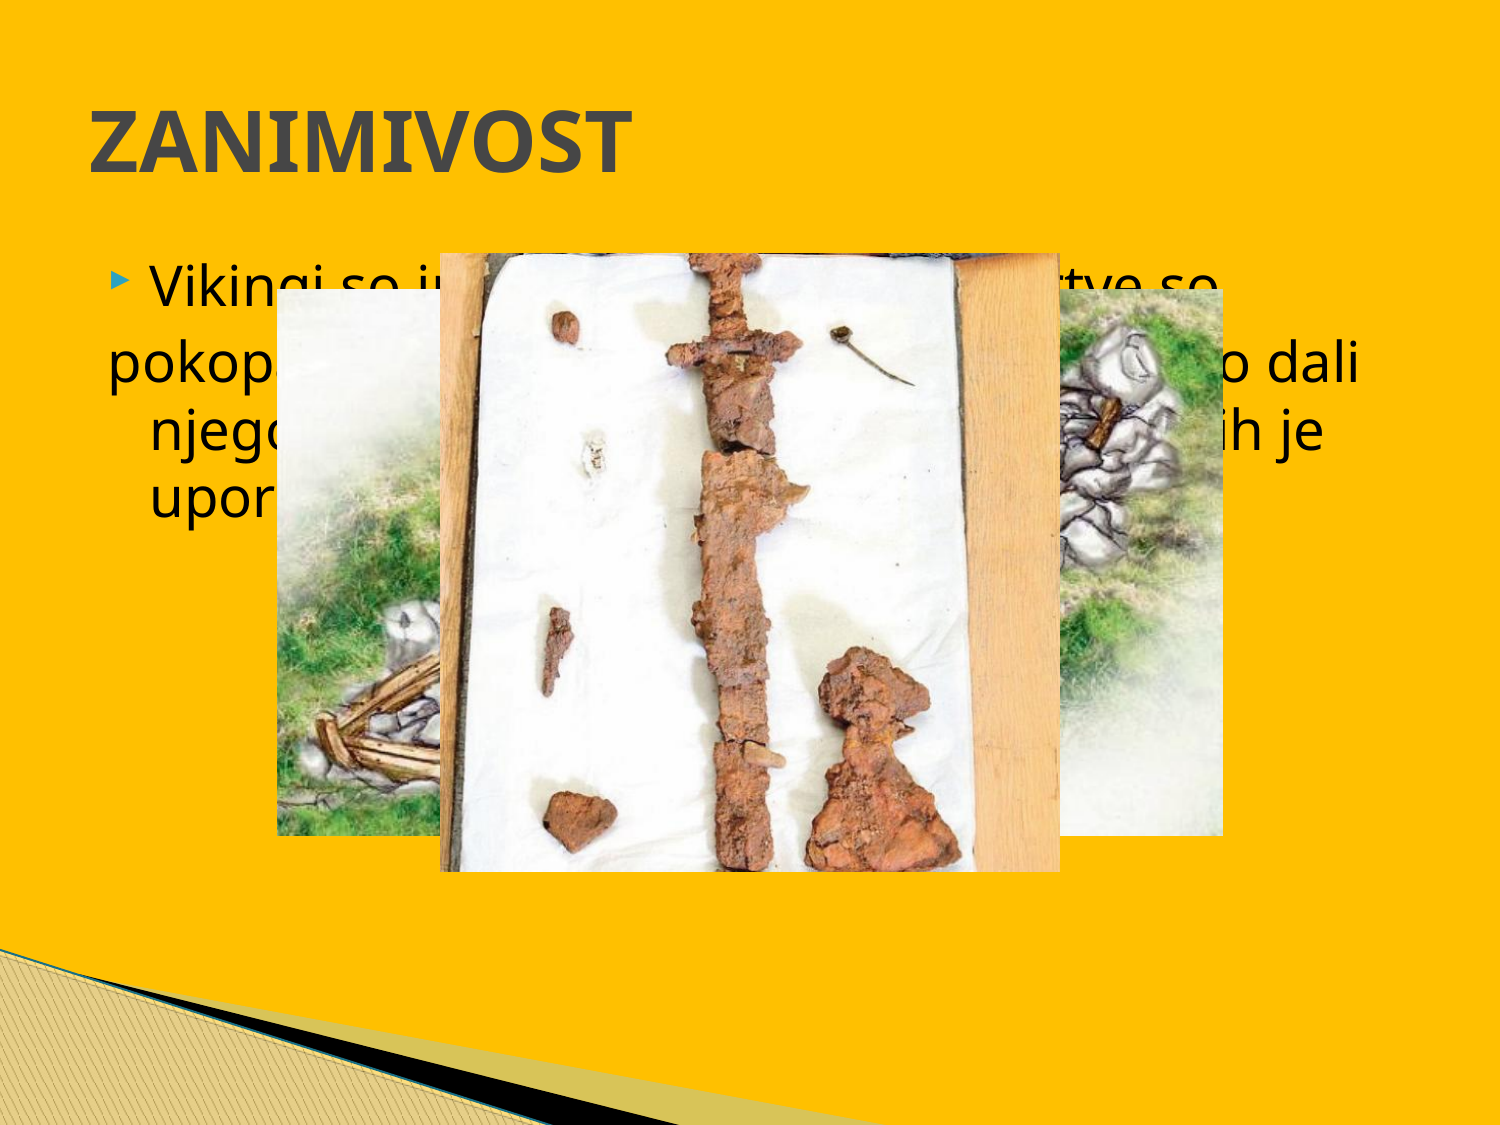

ZANIMIVOST
# Vikingi so imeli poseben obred, mrtve so
pokopavali v 2x2m velike čolne in zraven so dali njegove predmete, ki jih je uporabljal ki jih je uporabljal v času življenja